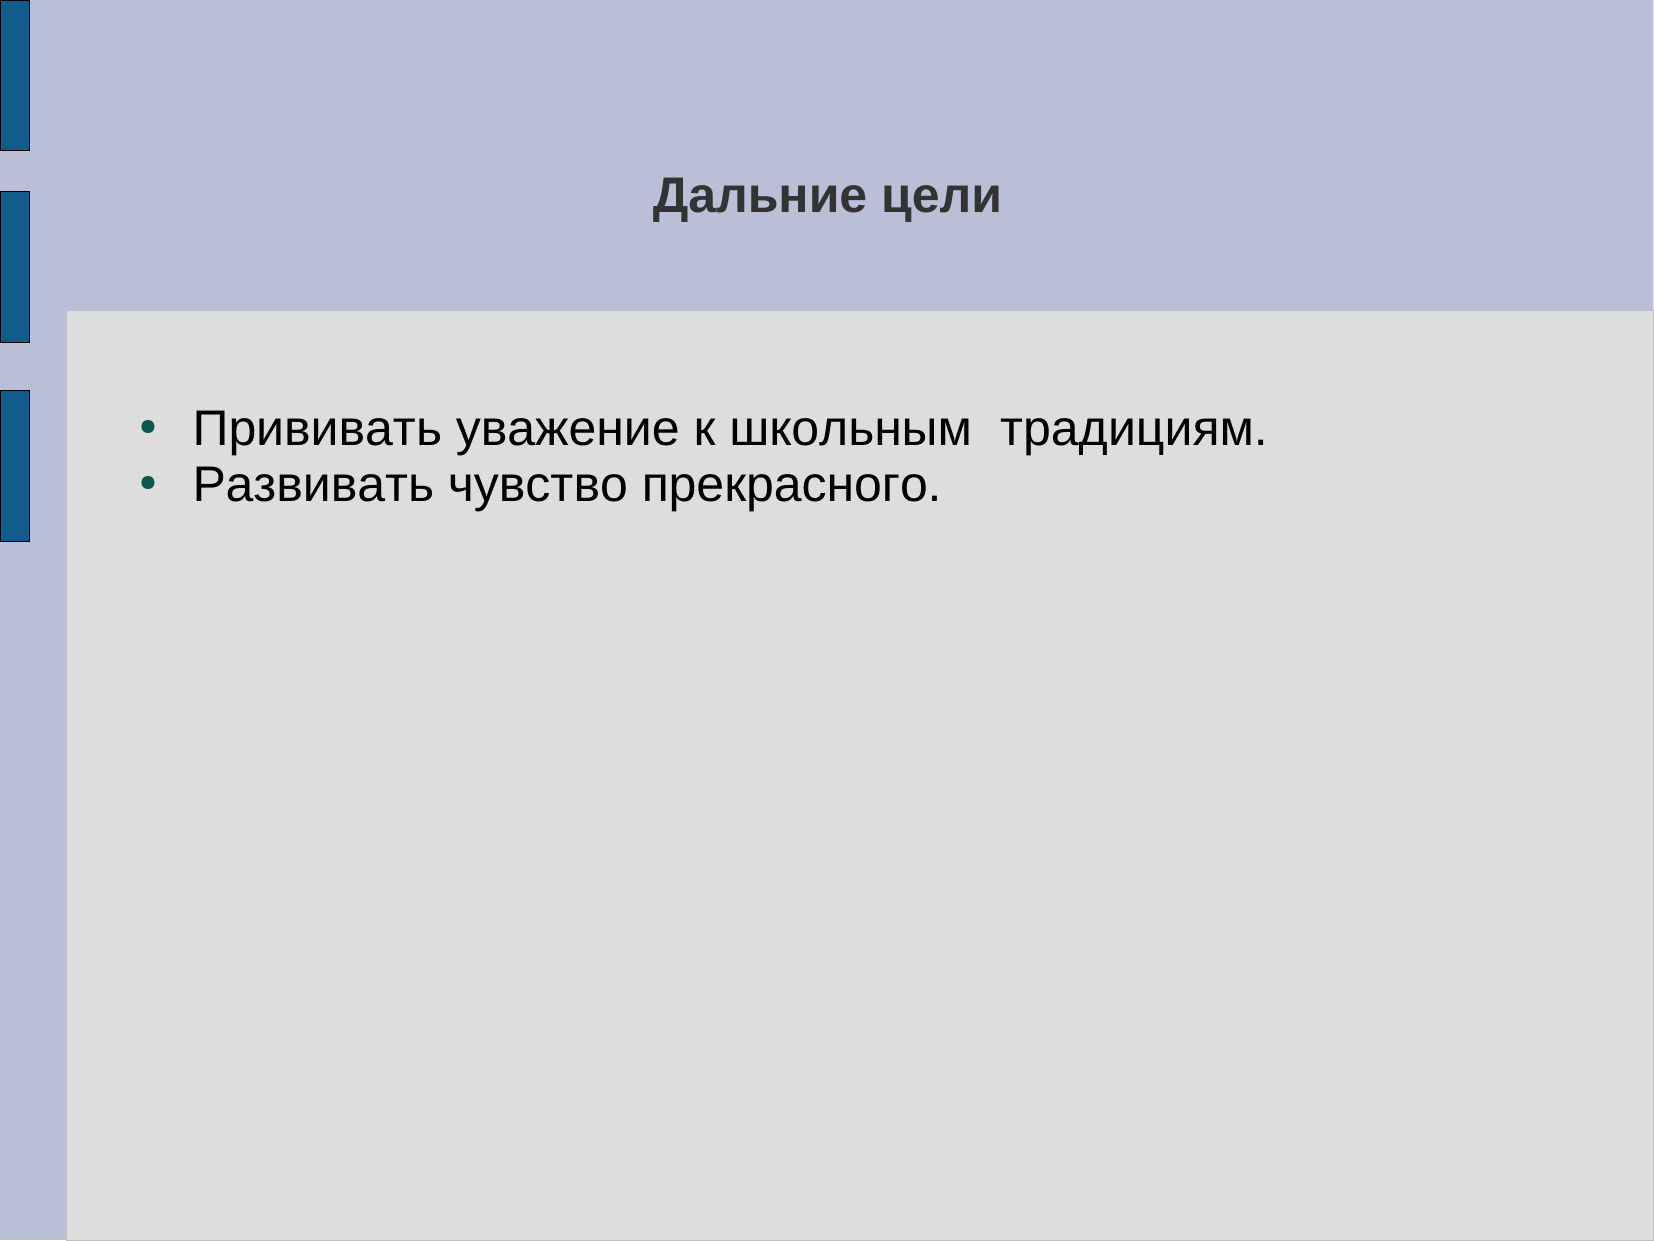

# Дальние цели
Прививать уважение к школьным традициям.
Развивать чувство прекрасного.